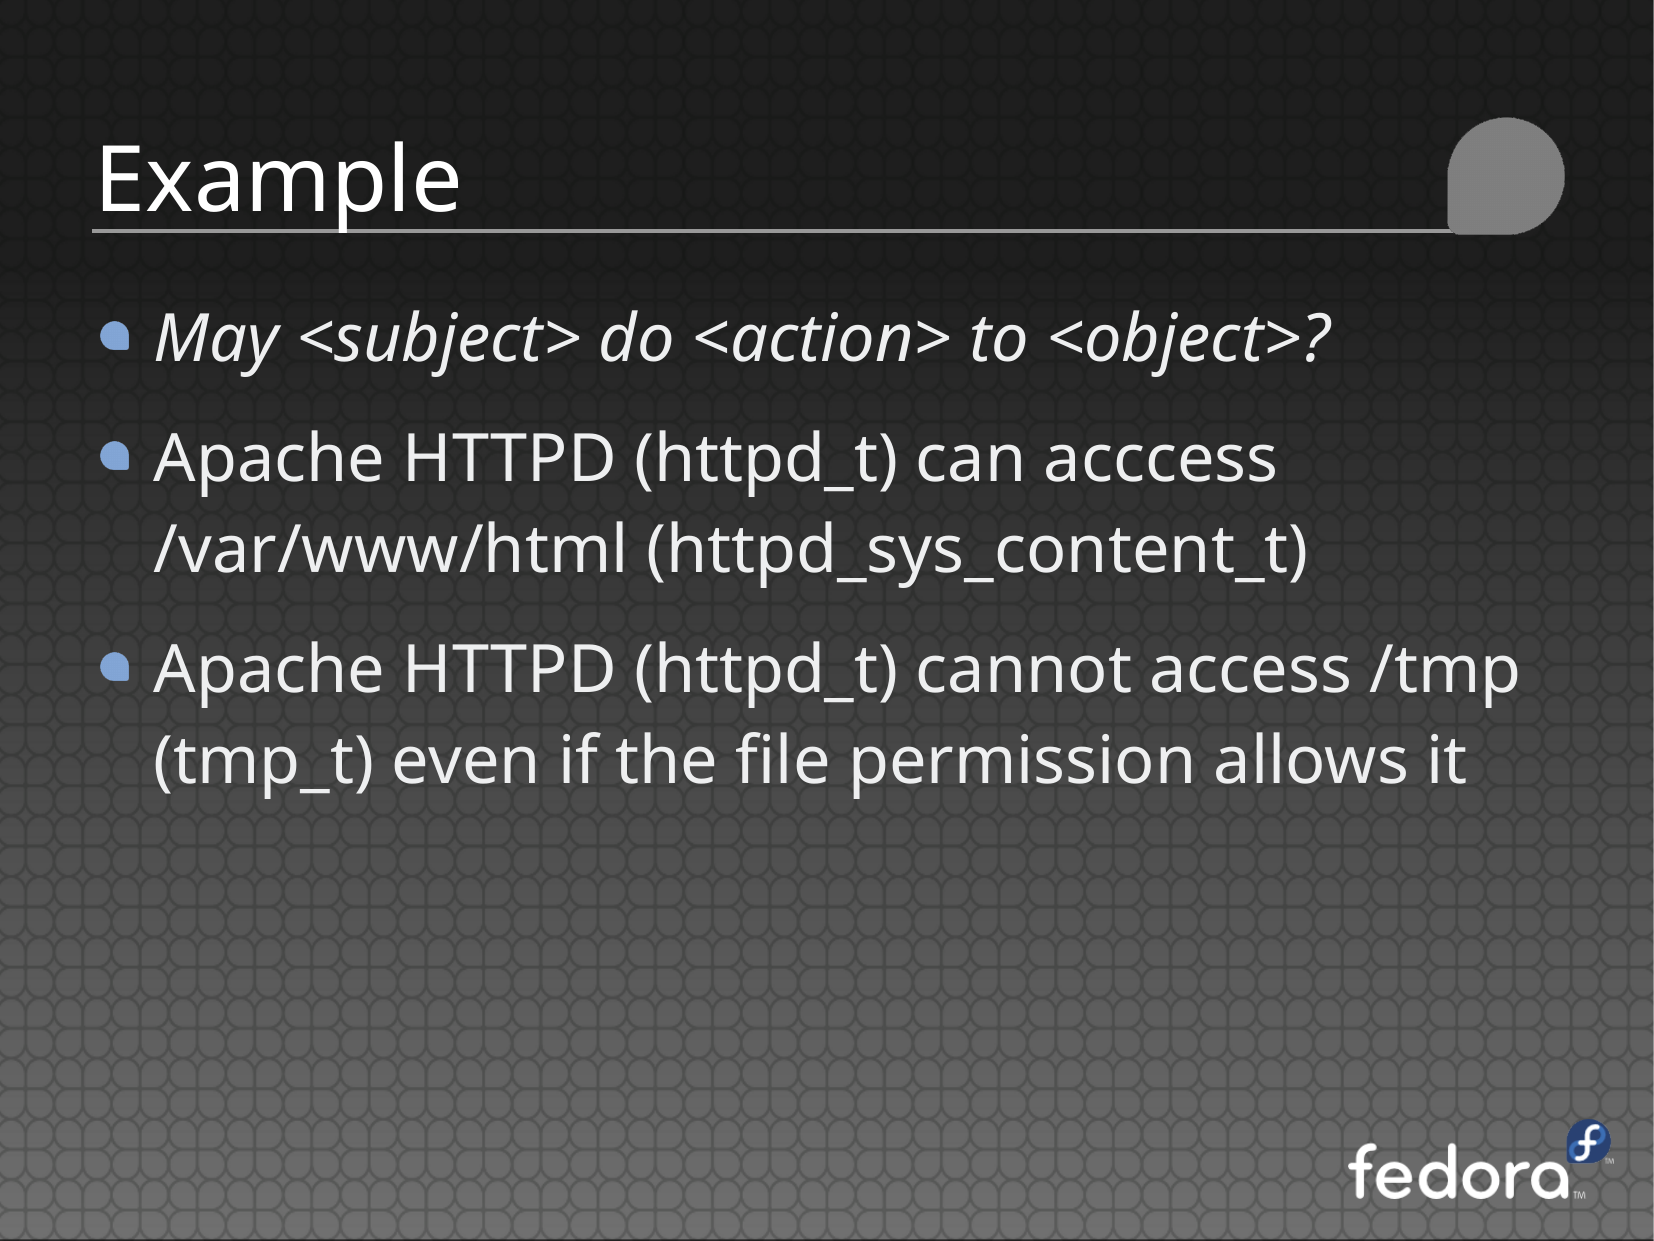

Example
# May <subject> do <action> to <object>?
Apache HTTPD (httpd_t) can acccess /var/www/html (httpd_sys_content_t)
Apache HTTPD (httpd_t) cannot access /tmp (tmp_t) even if the file permission allows it